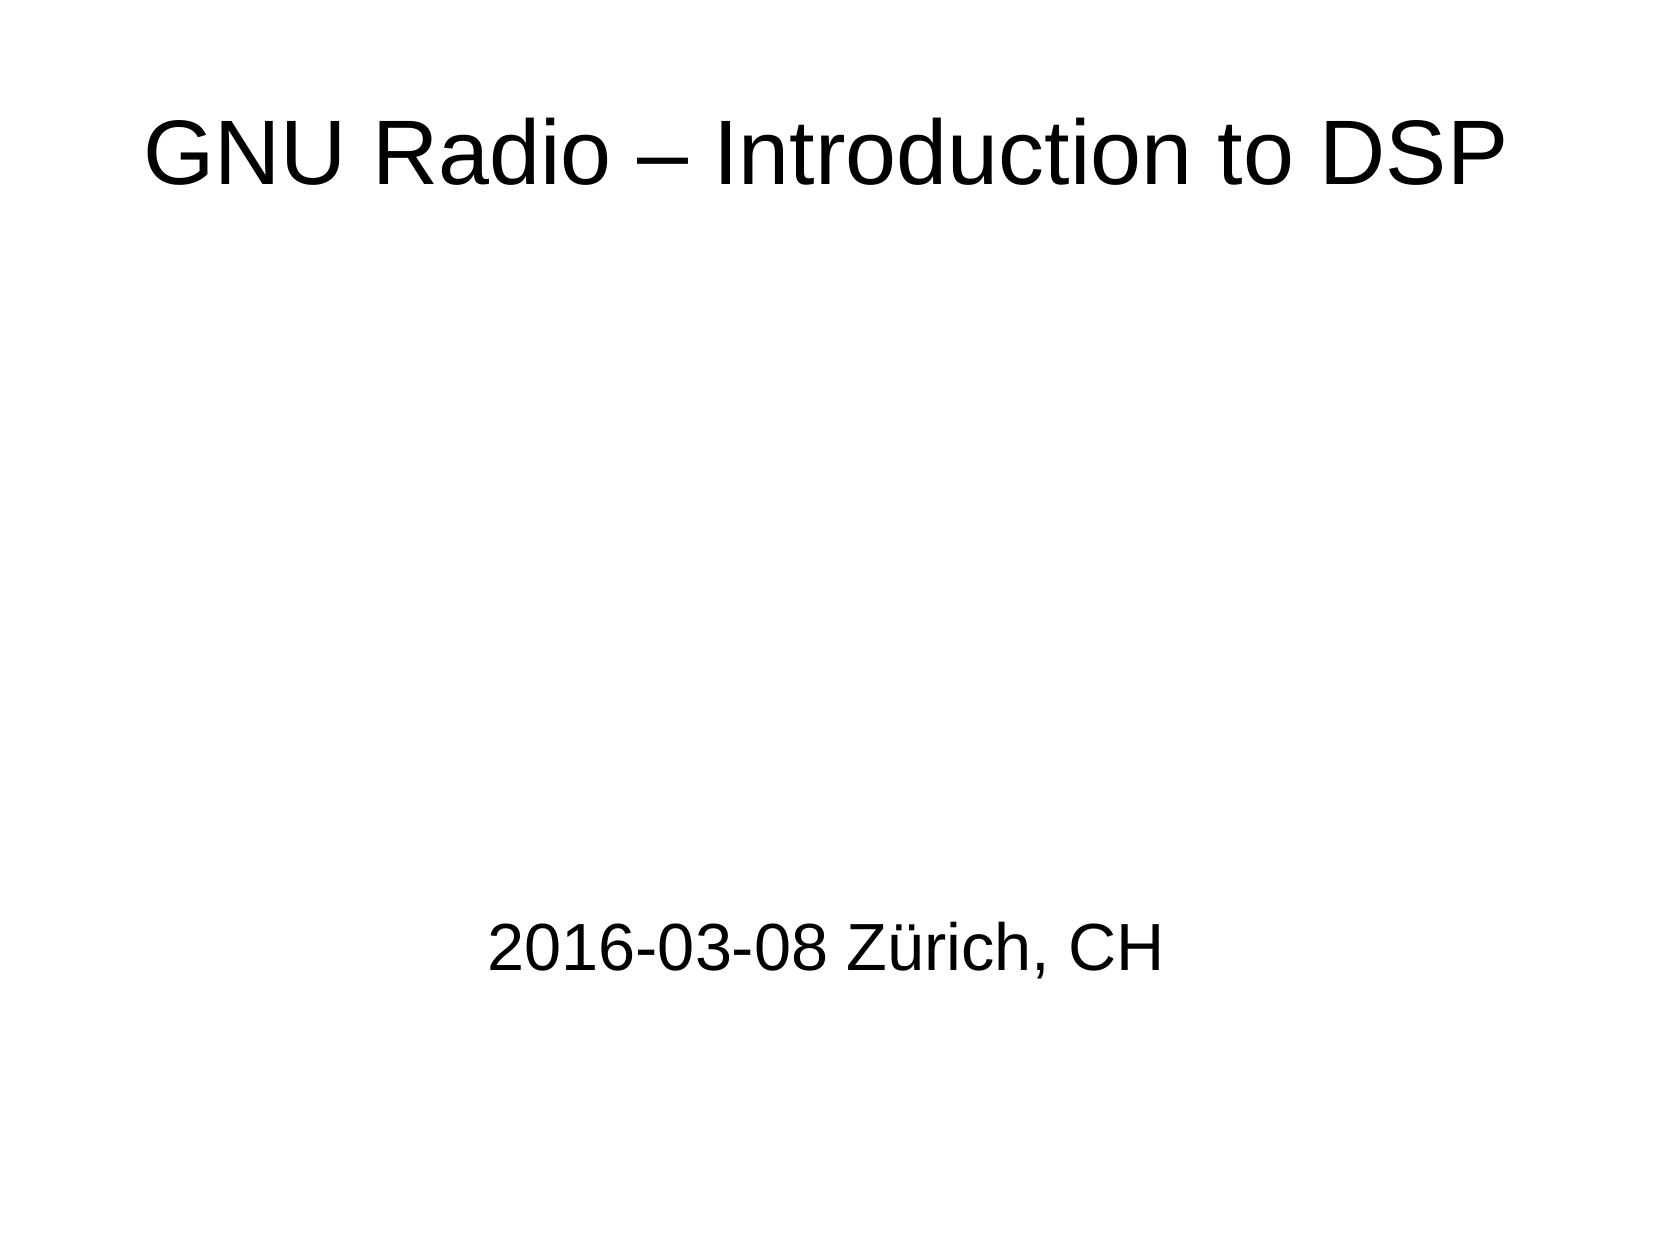

# GNU Radio – Introduction to DSP
2016-03-08 Zürich, CH